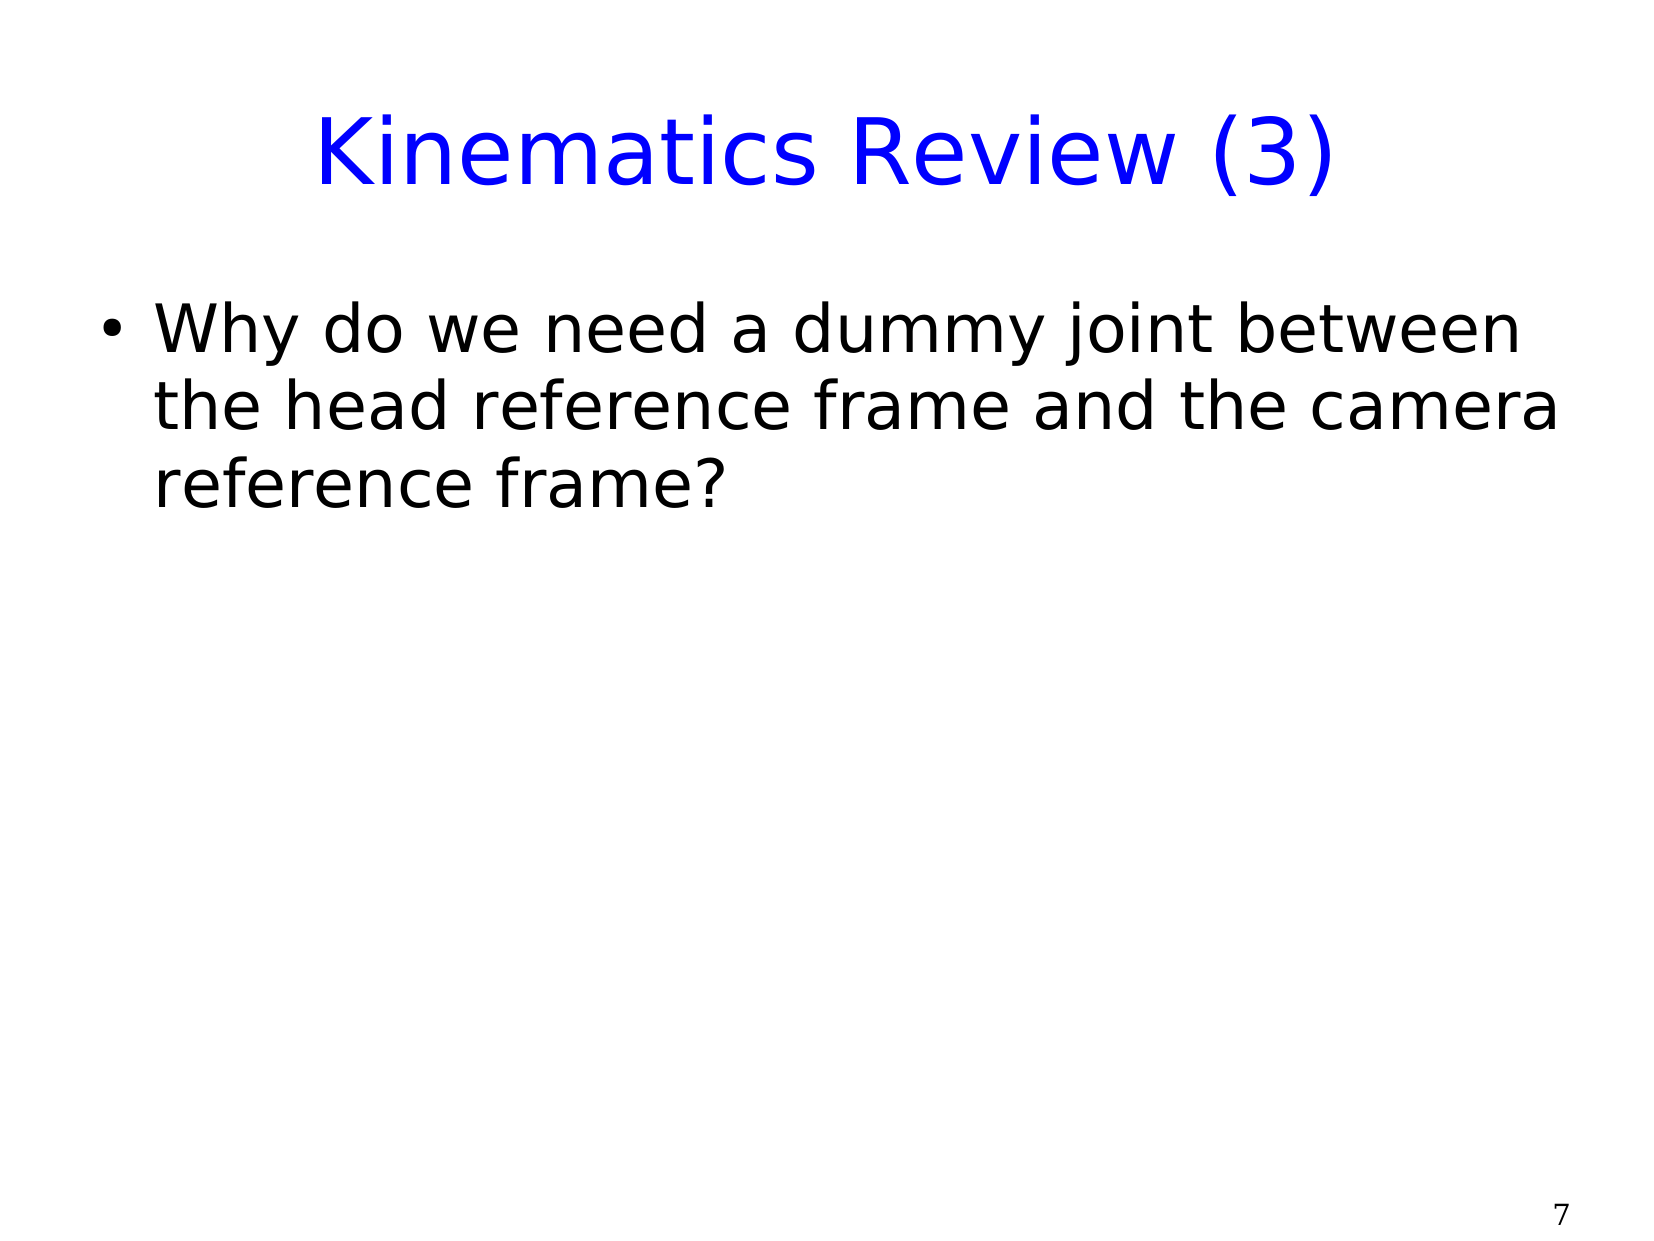

# Kinematics Review (3)
Why do we need a dummy joint between the head reference frame and the camera reference frame?
7